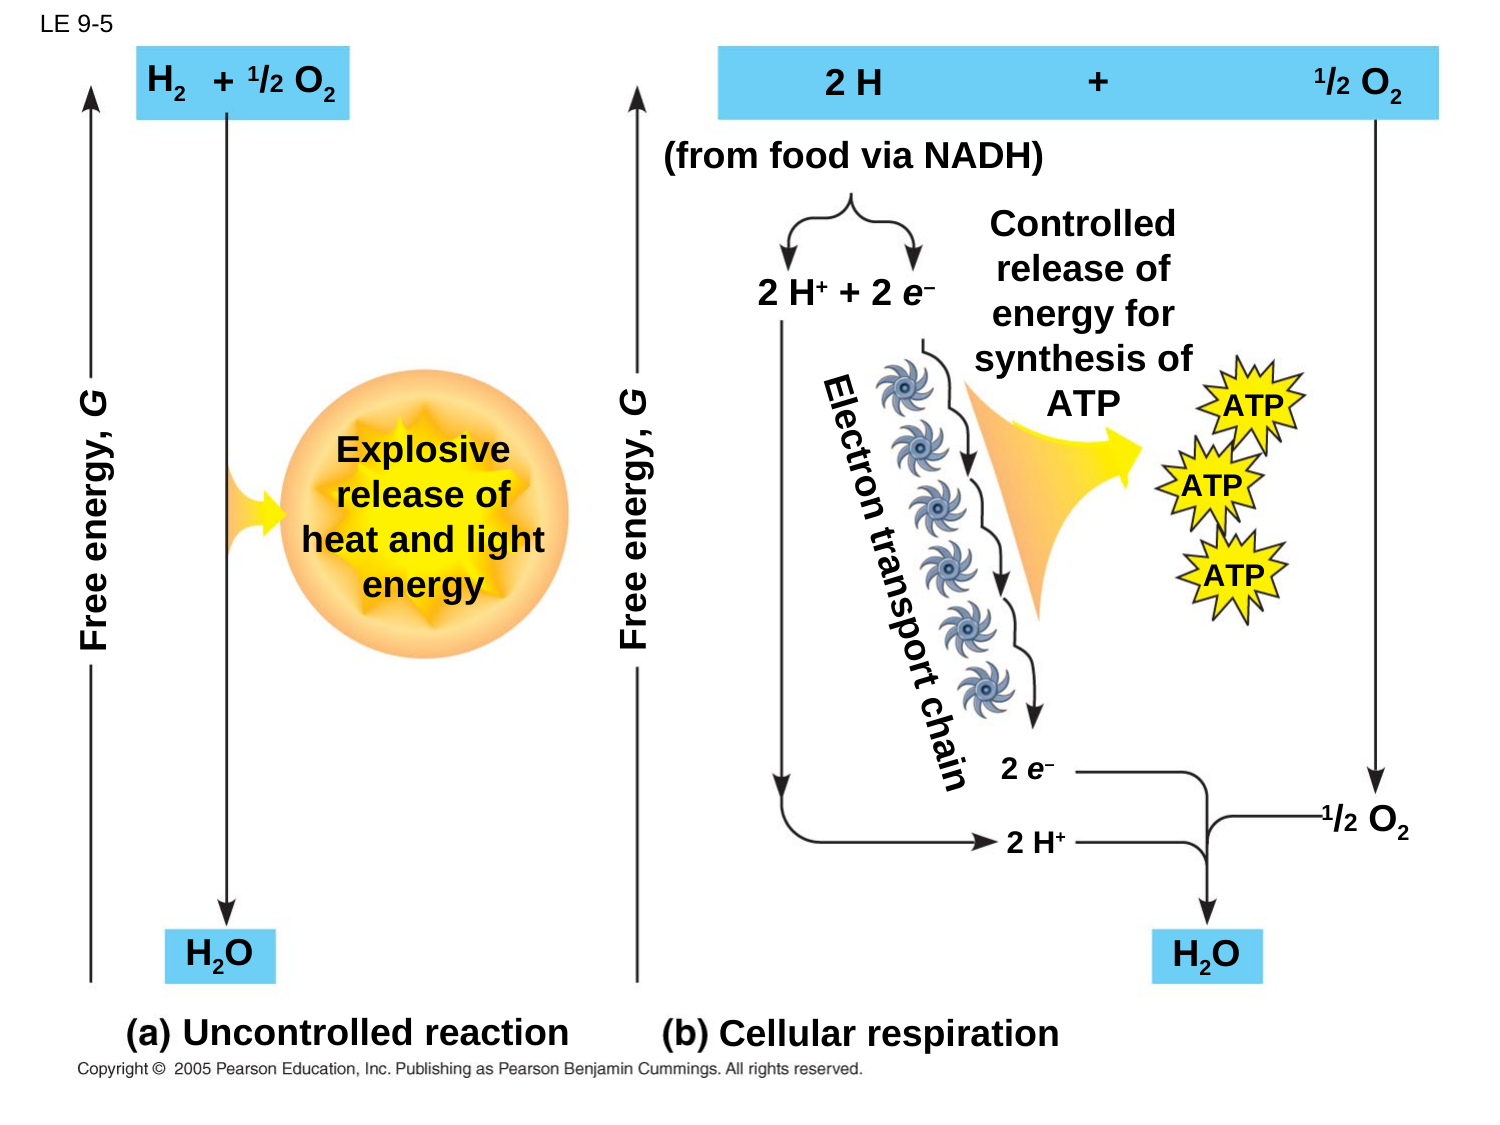

# LE 9-5
H2
1/2 O2
+
+
1/2 O2
2 H
(from food via NADH)
Controlled
release of
energy for
synthesis of
ATP
2 H+ + 2 e–
ATP
Explosive
release of
heat and light
energy
ATP
Free energy, G
Free energy, G
ATP
Electron transport chain
2 e–
1/2 O2
2 H+
H2O
H2O
Uncontrolled reaction
Cellular respiration